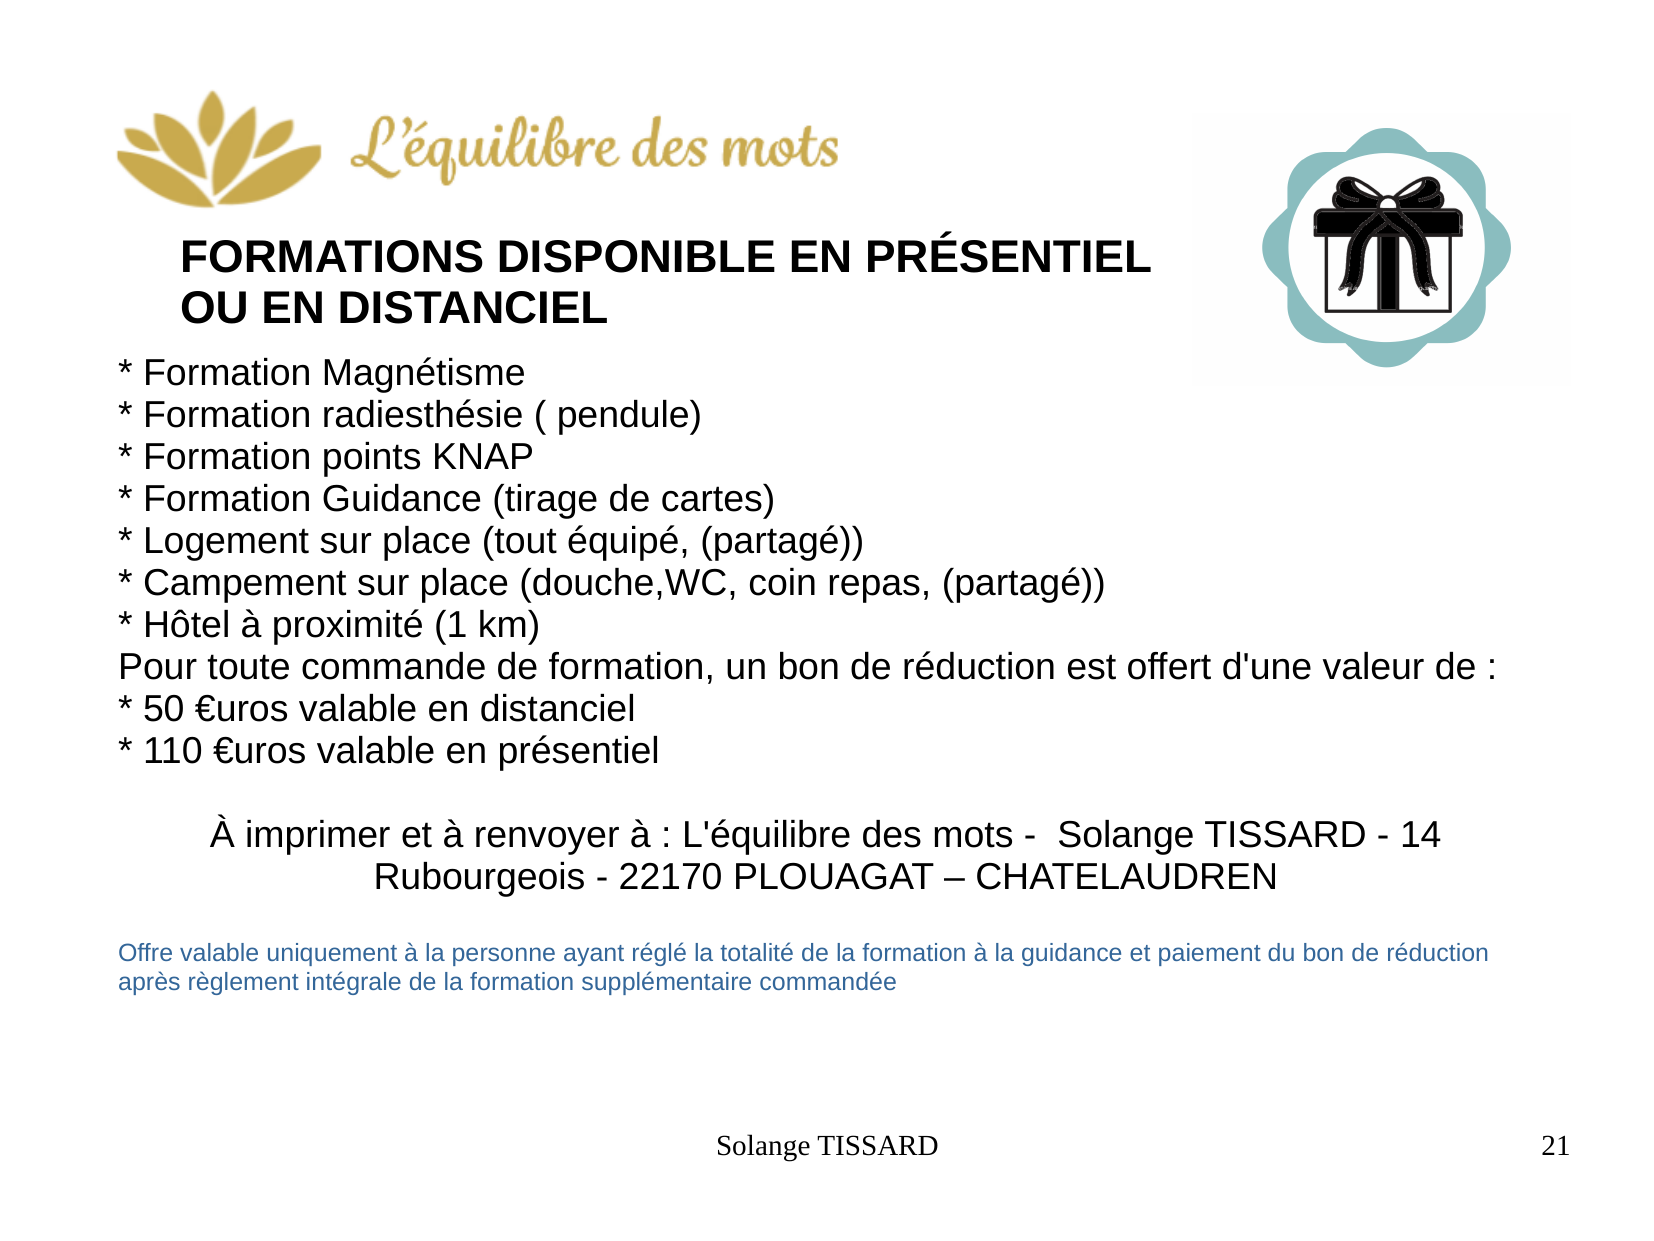

FORMATIONS DISPONIBLE EN PRÉSENTIEL
OU EN DISTANCIEL
# * Formation Magnétisme
* Formation radiesthésie ( pendule)
* Formation points KNAP
* Formation Guidance (tirage de cartes)
* Logement sur place (tout équipé, (partagé))
* Campement sur place (douche,WC, coin repas, (partagé))
* Hôtel à proximité (1 km)
Pour toute commande de formation, un bon de réduction est offert d'une valeur de :
* 50 €uros valable en distanciel
* 110 €uros valable en présentiel
À imprimer et à renvoyer à : L'équilibre des mots - Solange TISSARD - 14 Rubourgeois - 22170 PLOUAGAT – CHATELAUDREN
Offre valable uniquement à la personne ayant réglé la totalité de la formation à la guidance et paiement du bon de réduction après règlement intégrale de la formation supplémentaire commandée
Solange TISSARD
21